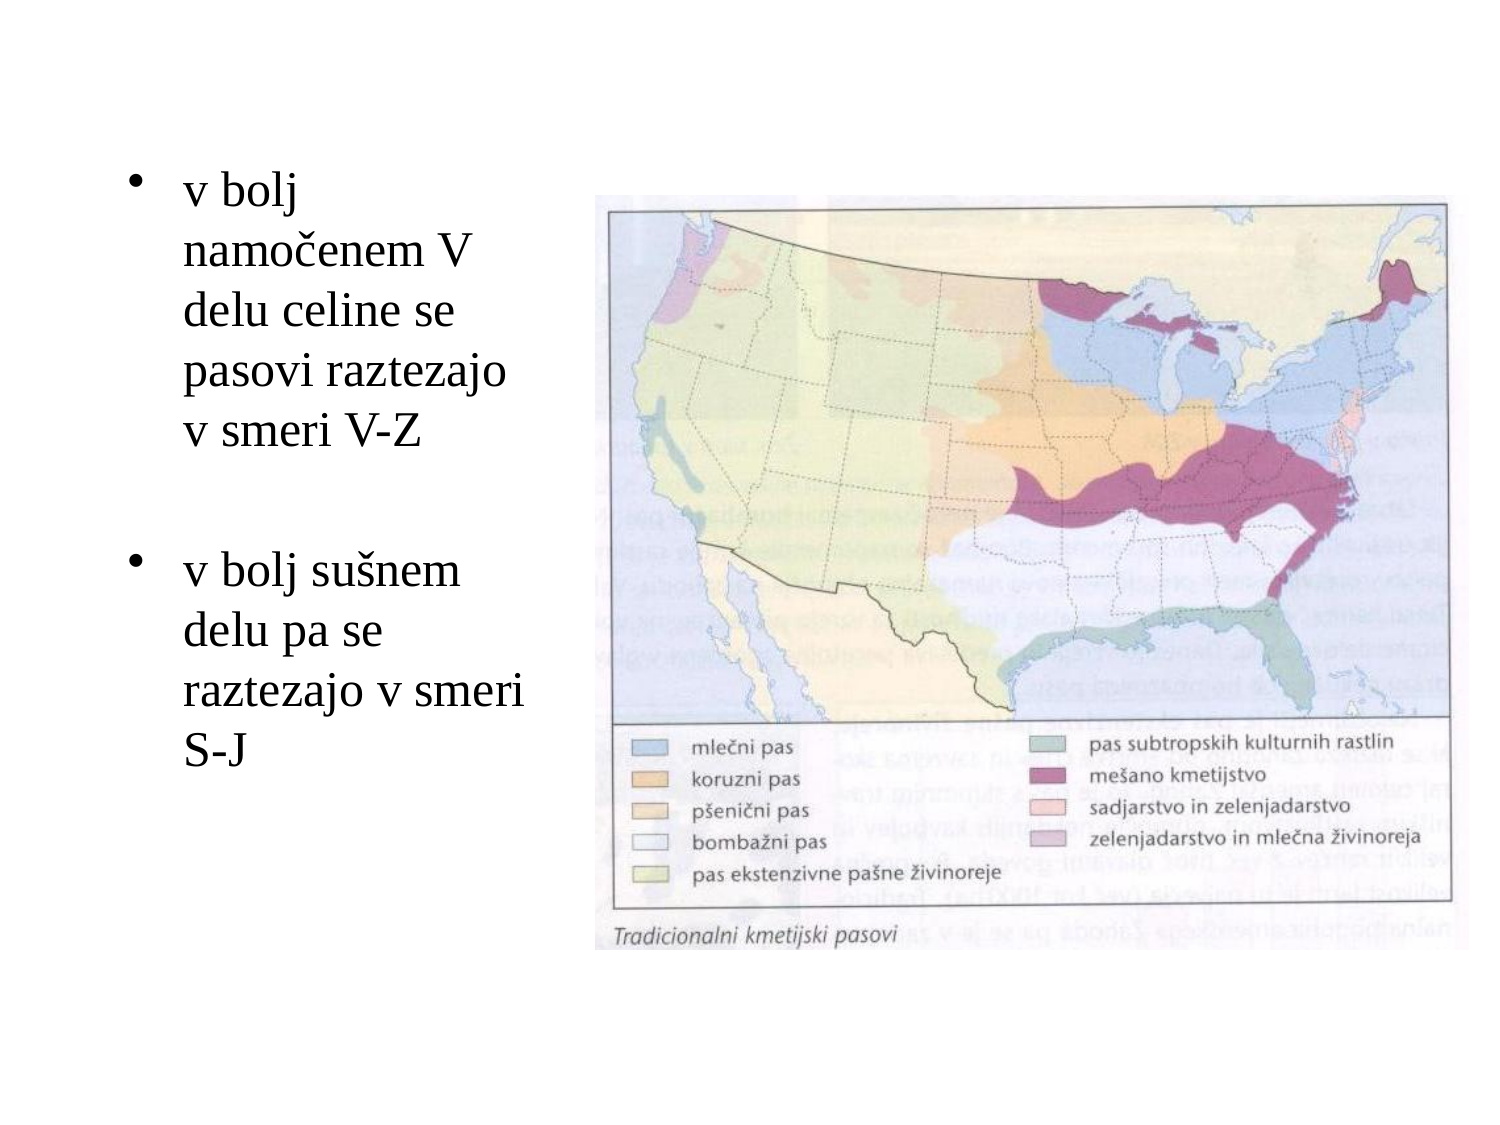

#
v bolj namočenem V delu celine se pasovi raztezajo v smeri V-Z
v bolj sušnem delu pa se raztezajo v smeri S-J